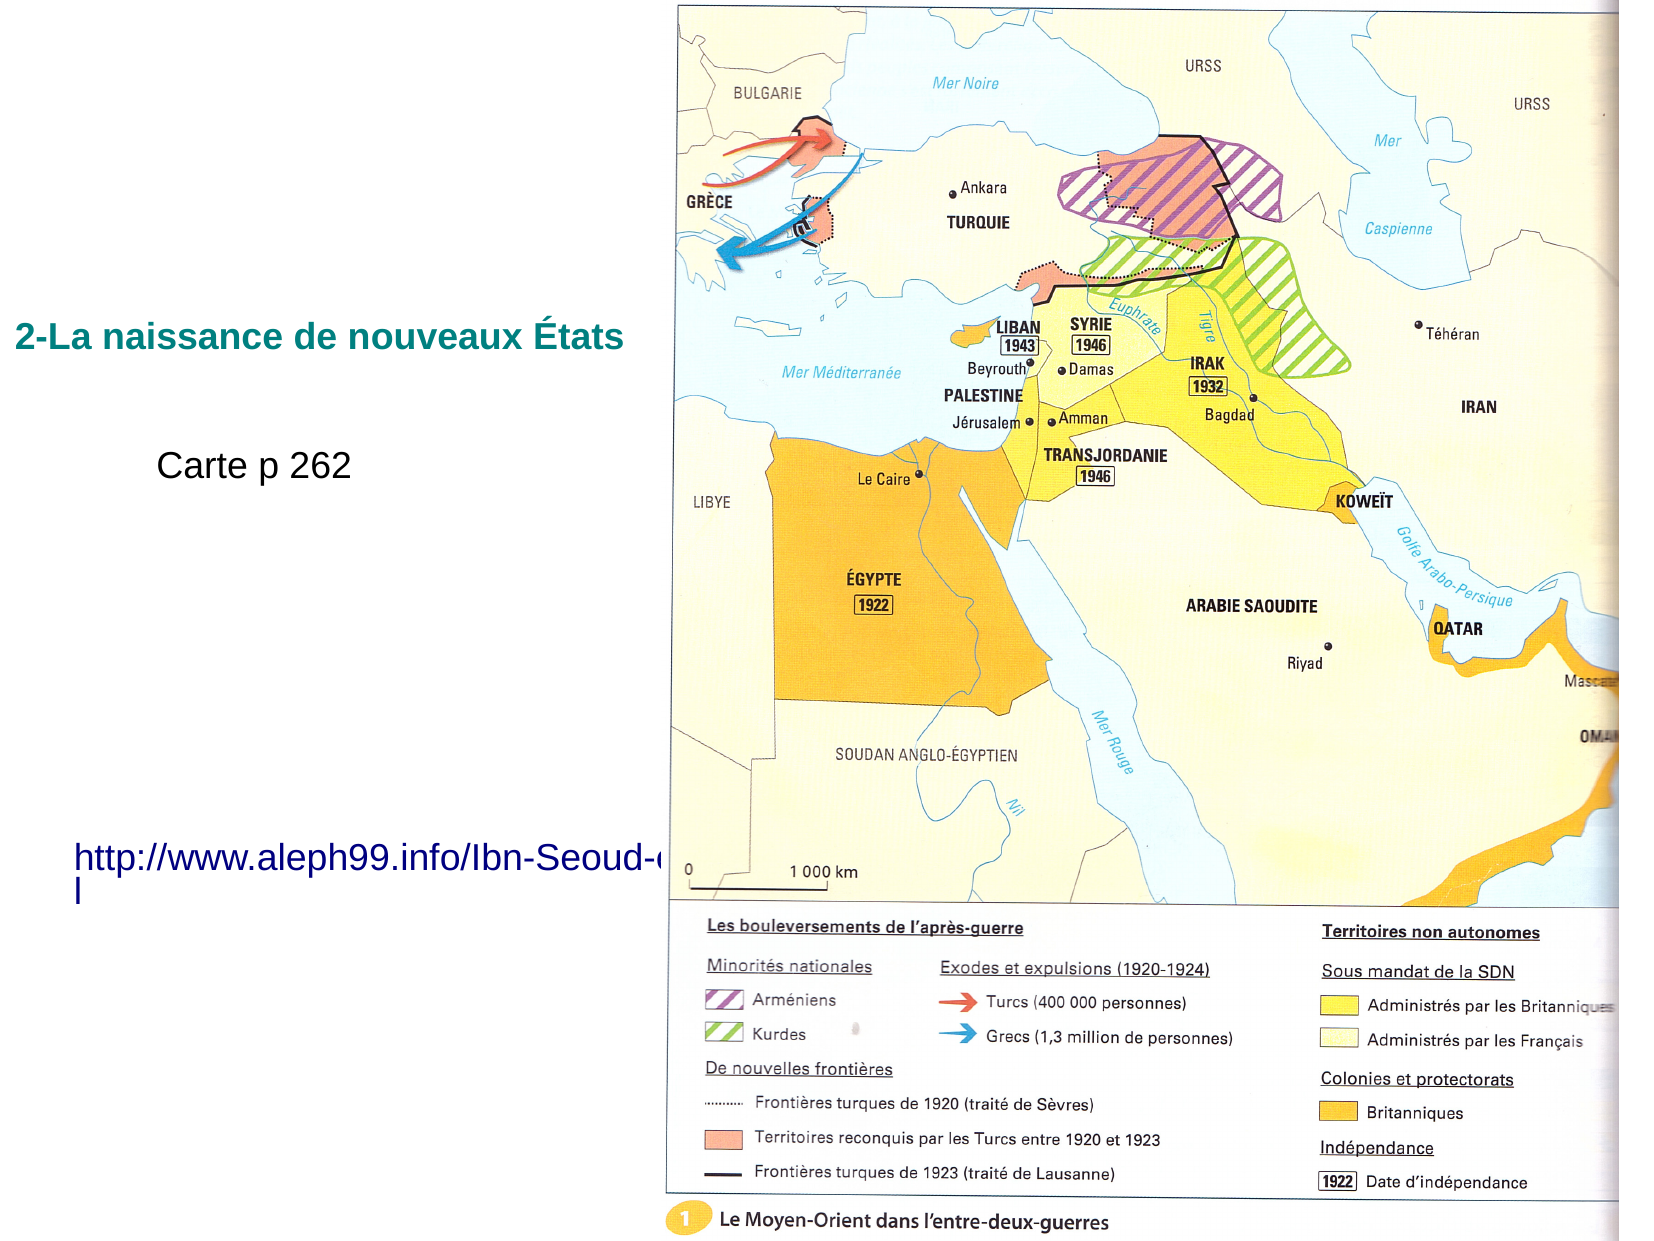

2-La naissance de nouveaux États
Carte p 262
http://www.aleph99.info/Ibn-Seoud-et-la-fondation-du.html